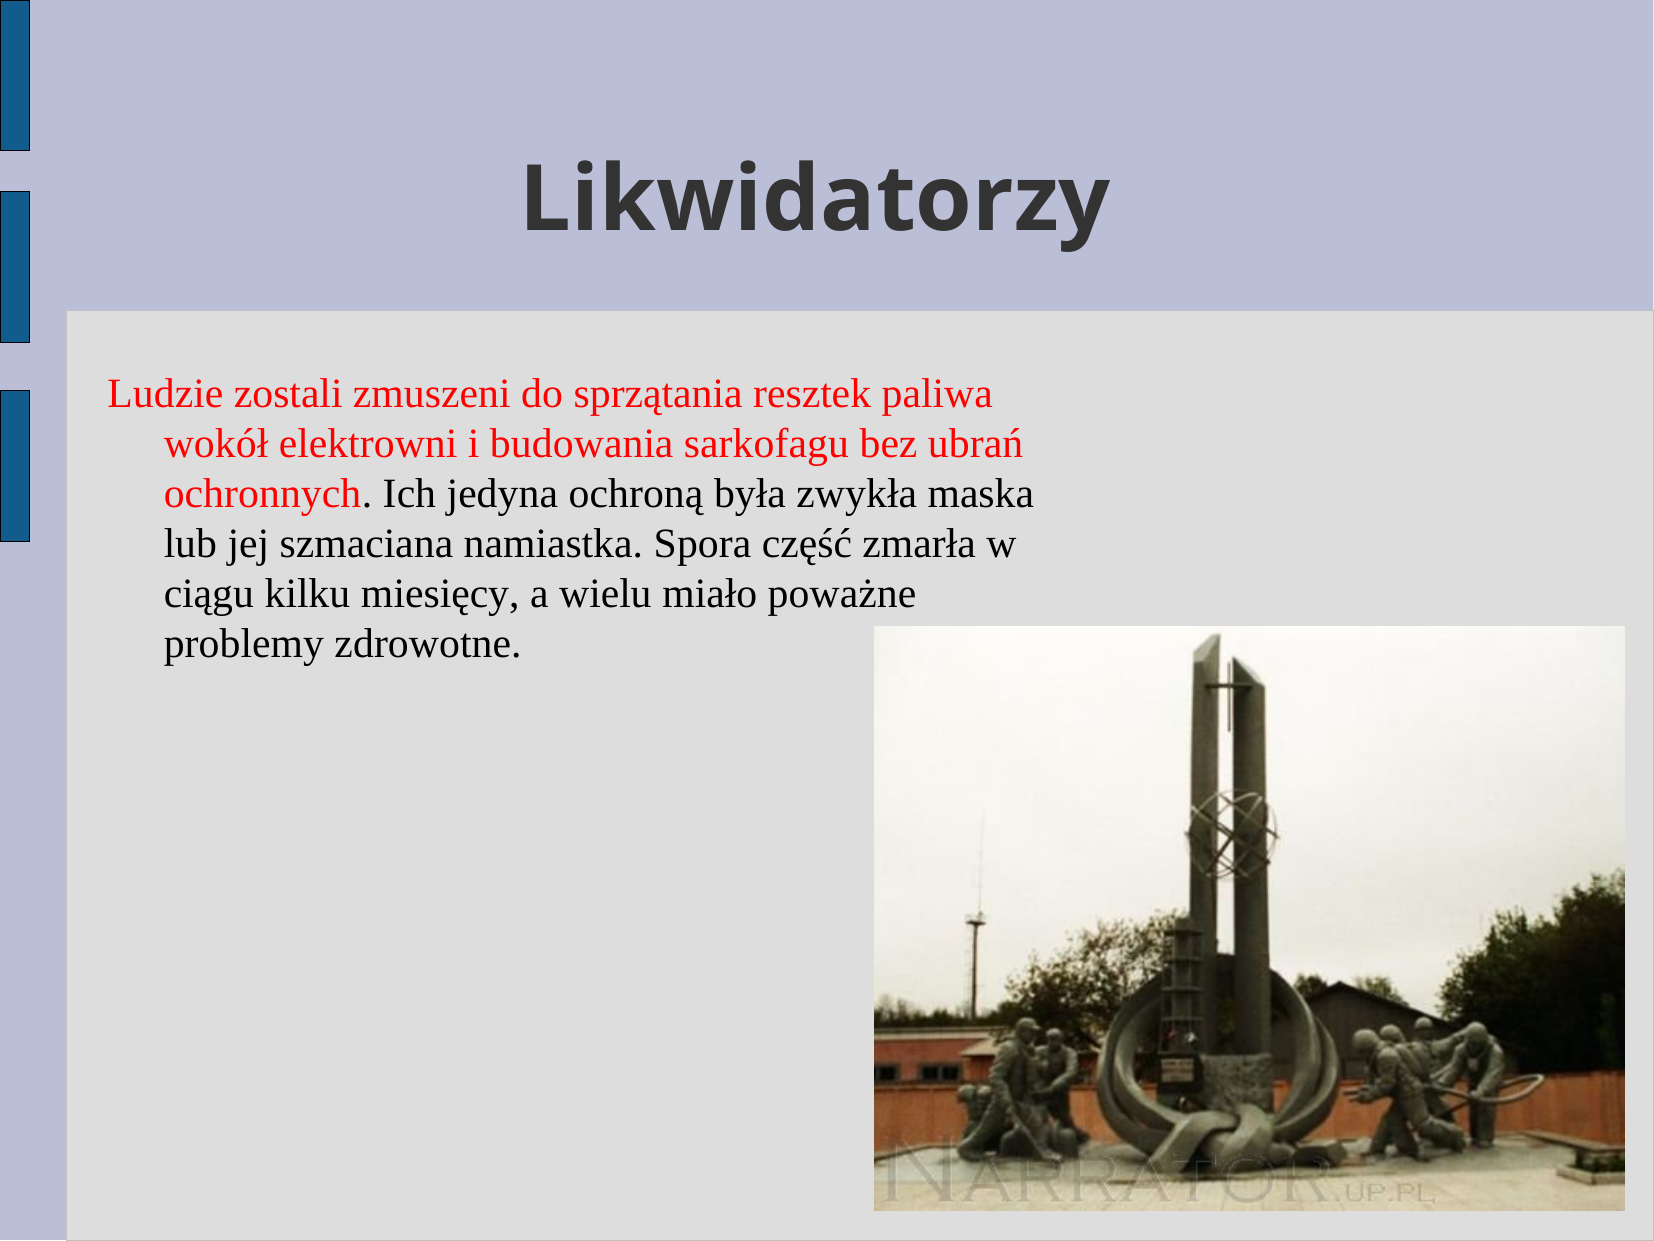

# Likwidatorzy
Ludzie zostali zmuszeni do sprzątania resztek paliwa wokół elektrowni i budowania sarkofagu bez ubrań ochronnych. Ich jedyna ochroną była zwykła maska lub jej szmaciana namiastka. Spora część zmarła w ciągu kilku miesięcy, a wielu miało poważne problemy zdrowotne.